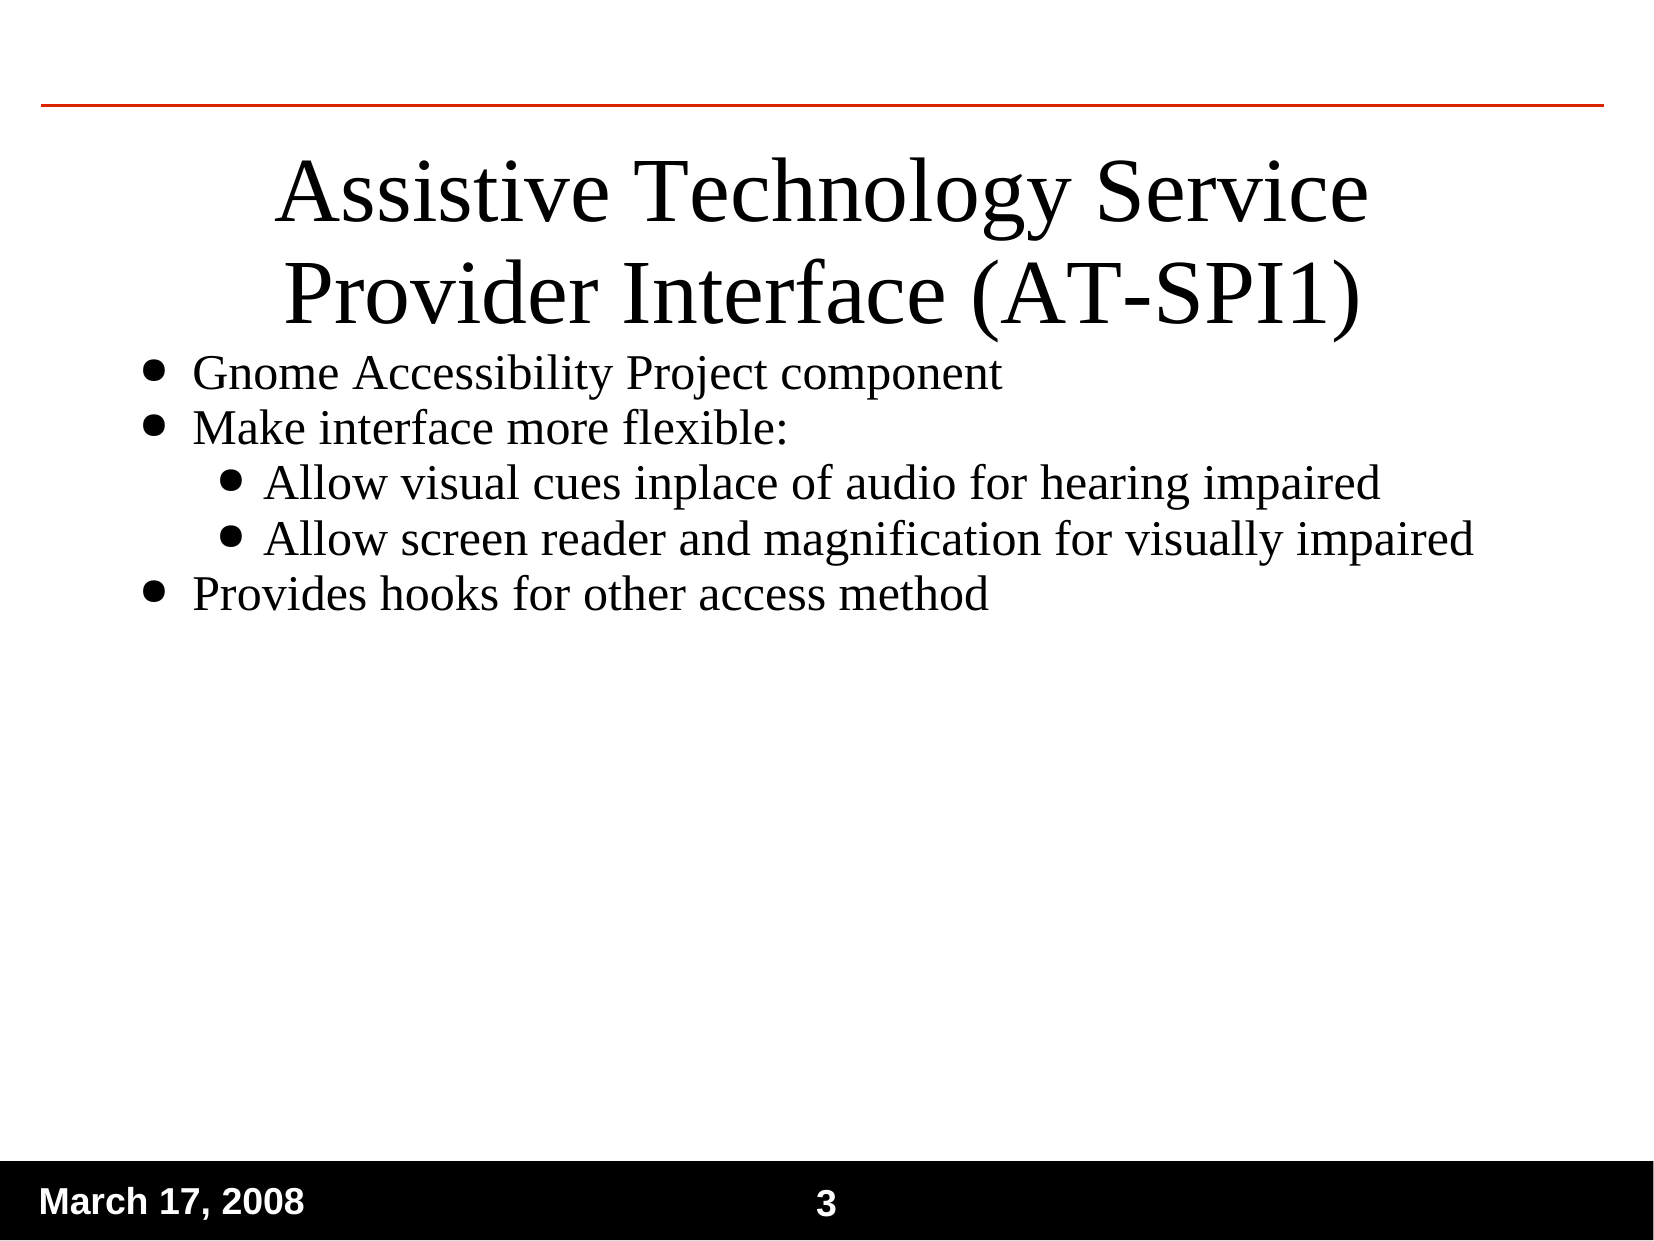

# Assistive Technology Service Provider Interface (AT-SPI1)
Gnome Accessibility Project component
Make interface more flexible:
Allow visual cues inplace of audio for hearing impaired
Allow screen reader and magnification for visually impaired
Provides hooks for other access method